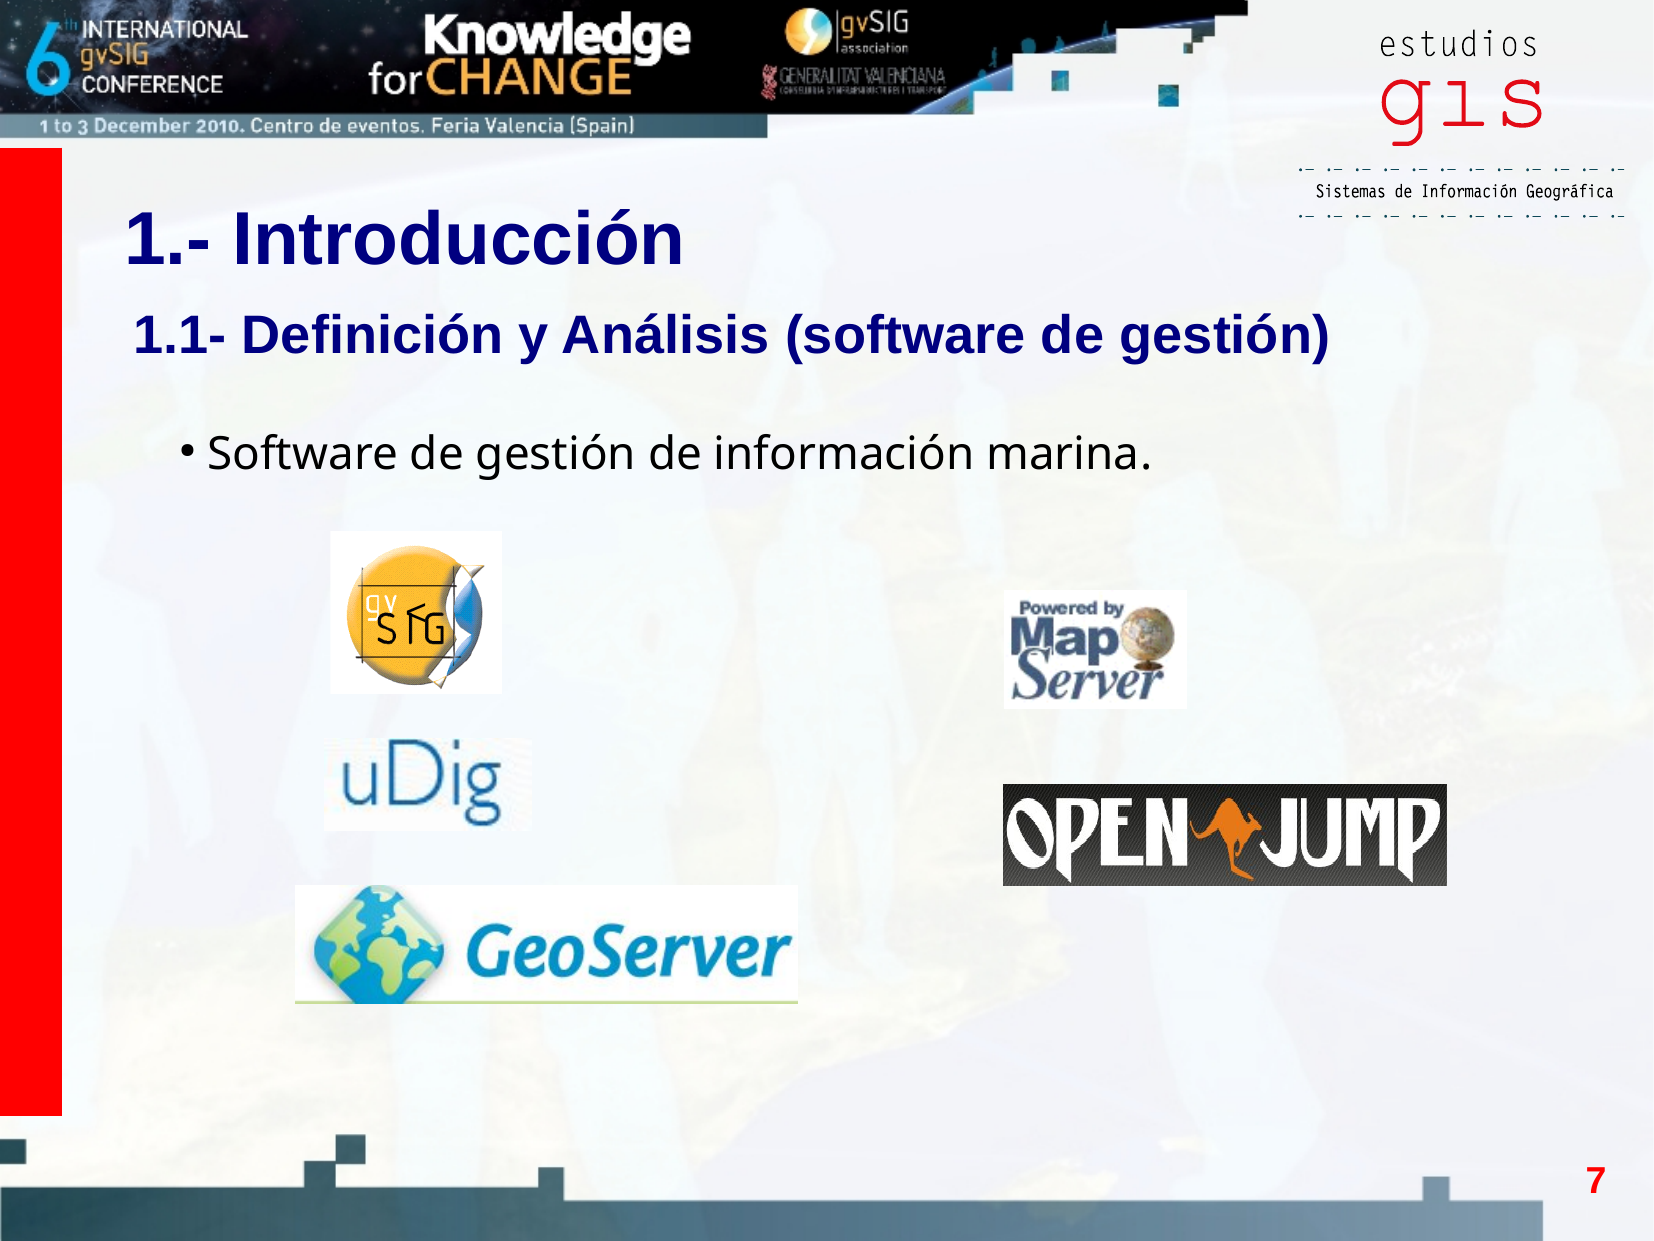

1.- Introducción
 1.1- Definición y Análisis (software de gestión)
 Software de gestión de información marina.
<
7